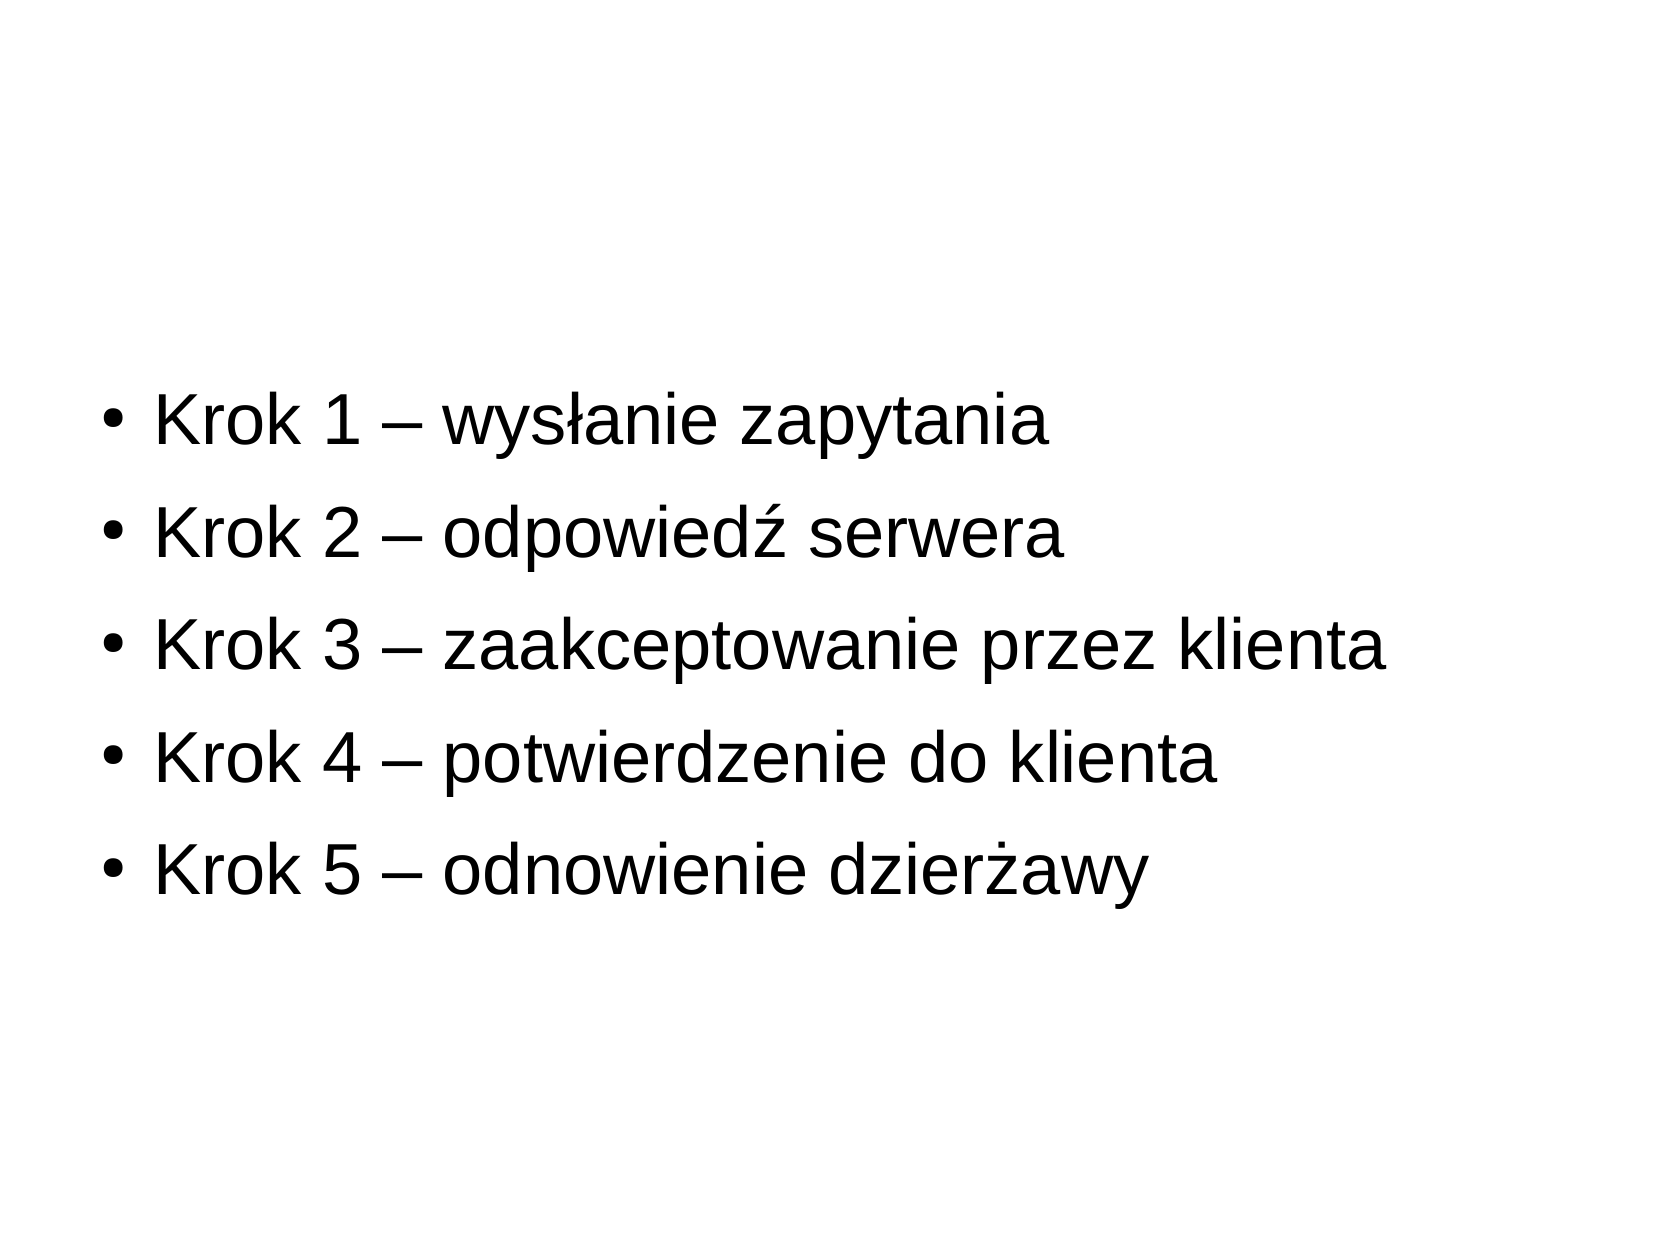

# Proces dzierżawienia
Krok 1 – wysłanie zapytania
Krok 2 – odpowiedź serwera
Krok 3 – zaakceptowanie przez klienta
Krok 4 – potwierdzenie do klienta
Krok 5 – odnowienie dzierżawy